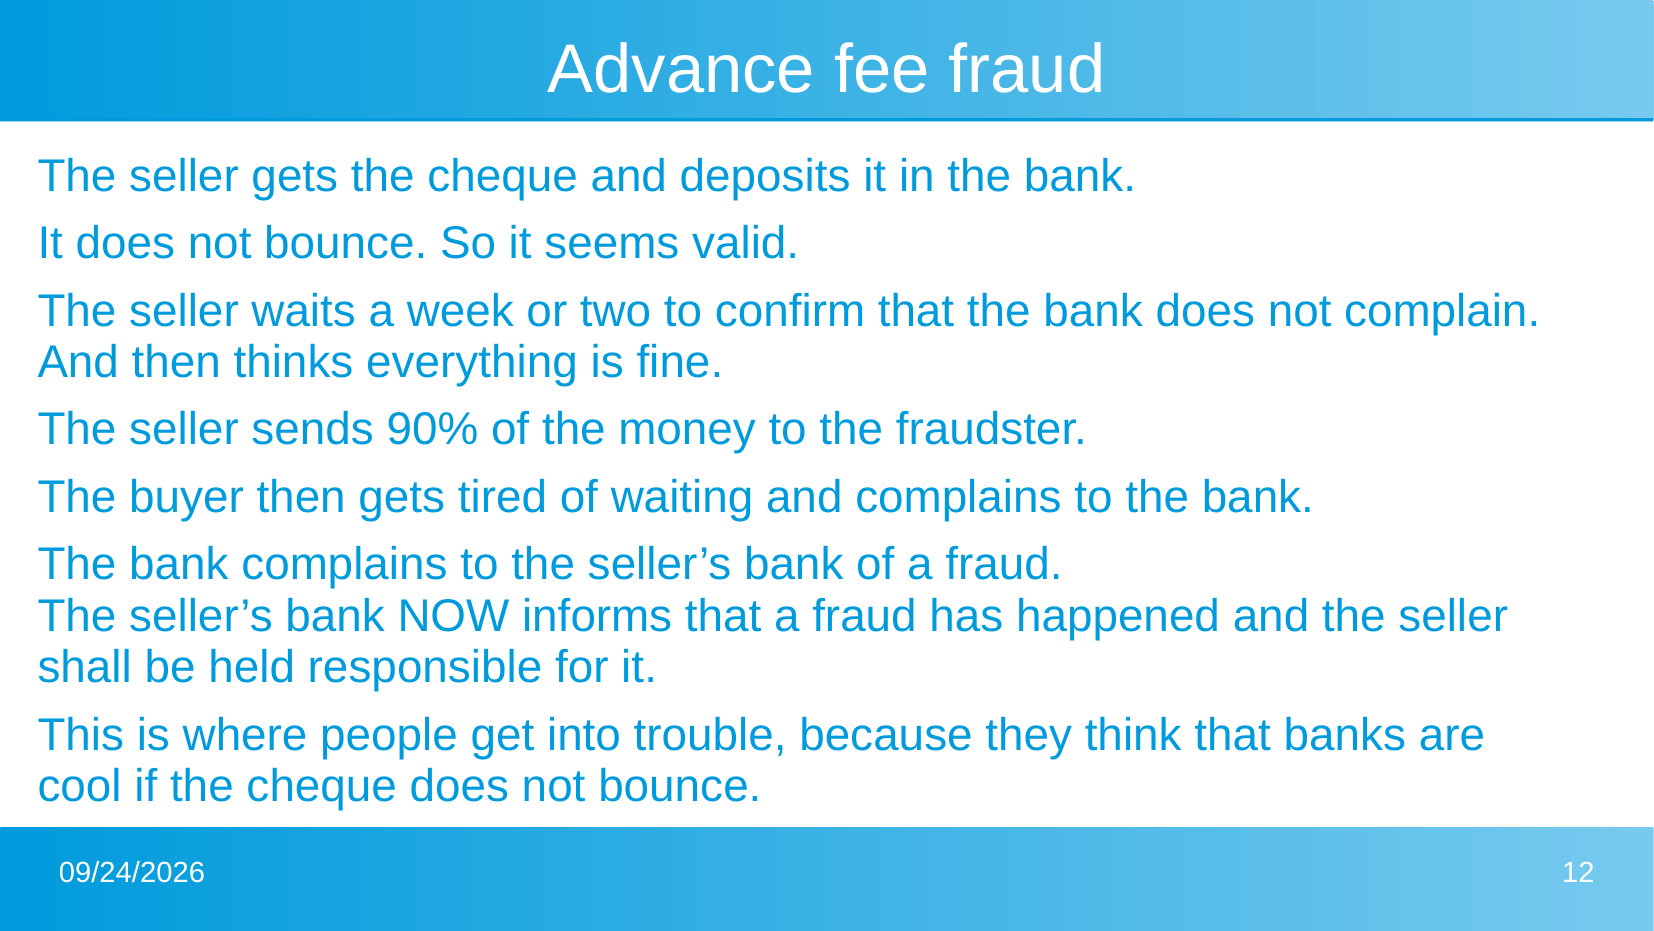

# Advance fee fraud
The seller gets the cheque and deposits it in the bank.
It does not bounce. So it seems valid.
The seller waits a week or two to confirm that the bank does not complain. And then thinks everything is fine.
The seller sends 90% of the money to the fraudster.
The buyer then gets tired of waiting and complains to the bank.
The bank complains to the seller’s bank of a fraud.
The seller’s bank NOW informs that a fraud has happened and the seller shall be held responsible for it.
This is where people get into trouble, because they think that banks are cool if the cheque does not bounce.
12